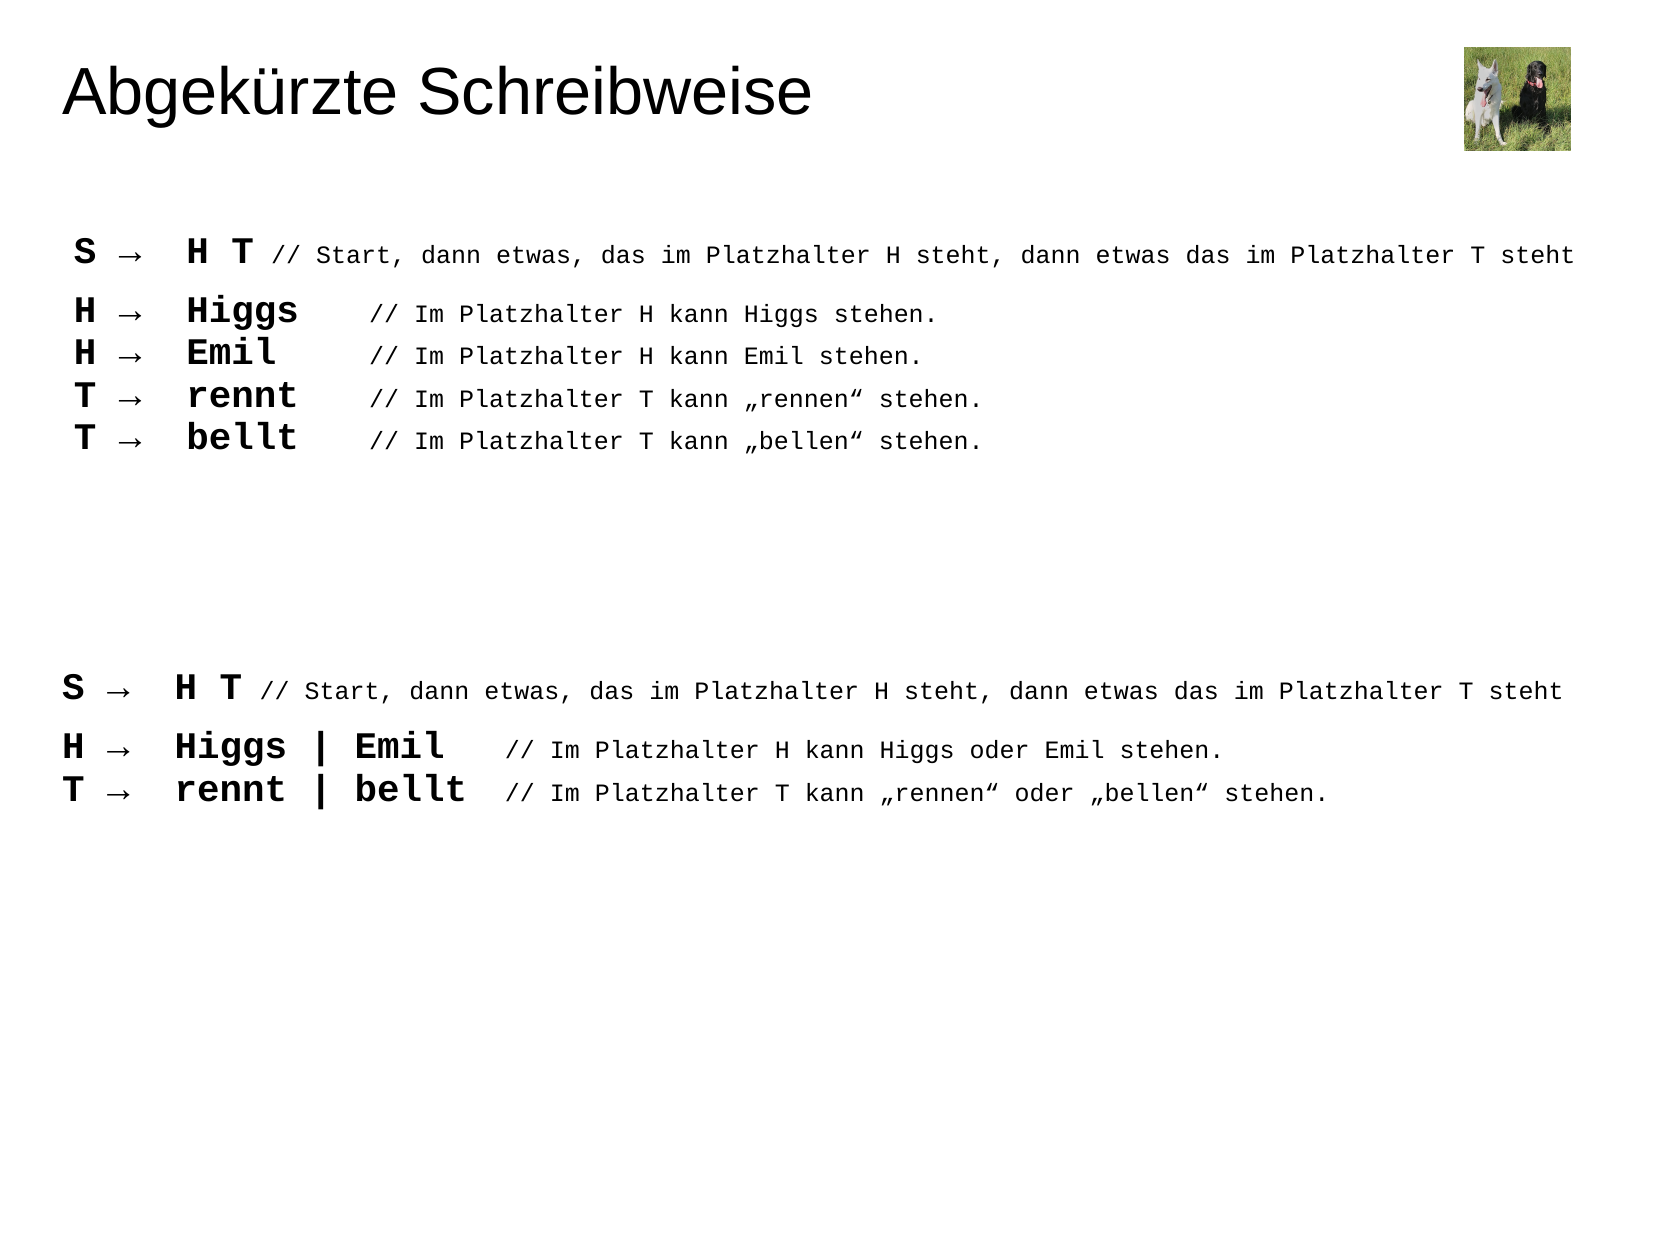

Abgekürzte Schreibweise
S → H T // Start, dann etwas, das im Platzhalter H steht, dann etwas das im Platzhalter T steht
H → Higgs	// Im Platzhalter H kann Higgs stehen.
H → Emil 	// Im Platzhalter H kann Emil stehen.
T → rennt 	// Im Platzhalter T kann „rennen“ stehen.
T → bellt 	// Im Platzhalter T kann „bellen“ stehen.
S → H T // Start, dann etwas, das im Platzhalter H steht, dann etwas das im Platzhalter T steht
H → Higgs | Emil	// Im Platzhalter H kann Higgs oder Emil stehen.
T → rennt | bellt 	// Im Platzhalter T kann „rennen“ oder „bellen“ stehen.